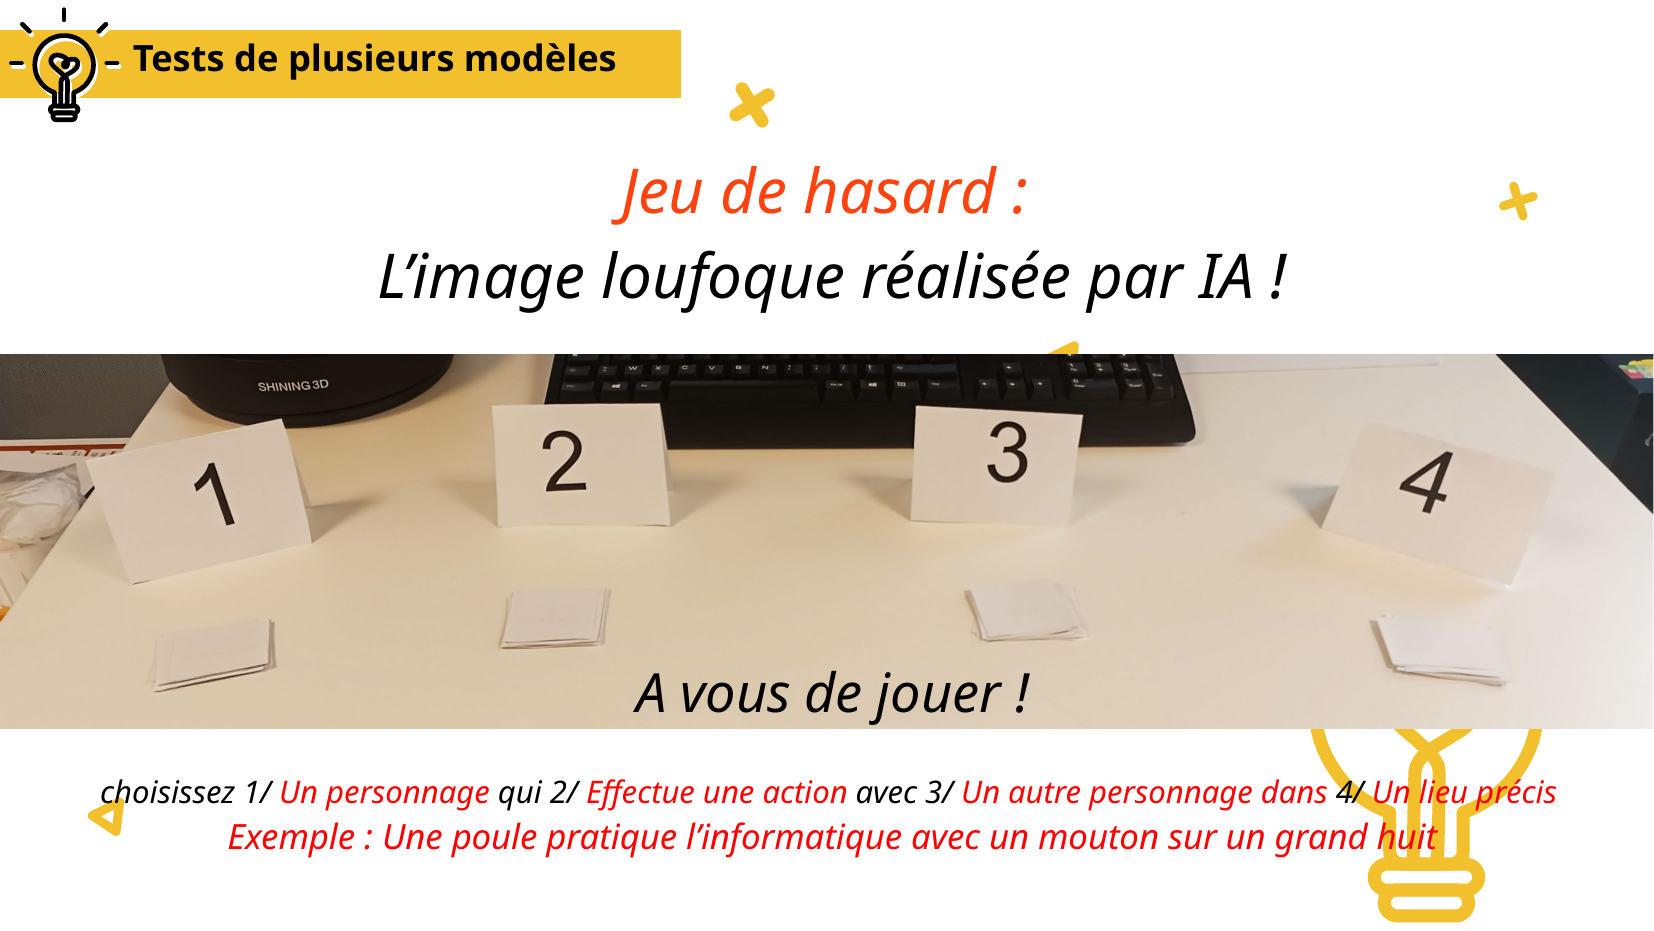

# Tests de plusieurs modèles
Jeu de hasard :
L’image loufoque réalisée par IA !
A vous de jouer !
choisissez 1/ Un personnage qui 2/ Effectue une action avec 3/ Un autre personnage dans 4/ Un lieu précis
Exemple : Une poule pratique l’informatique avec un mouton sur un grand huit